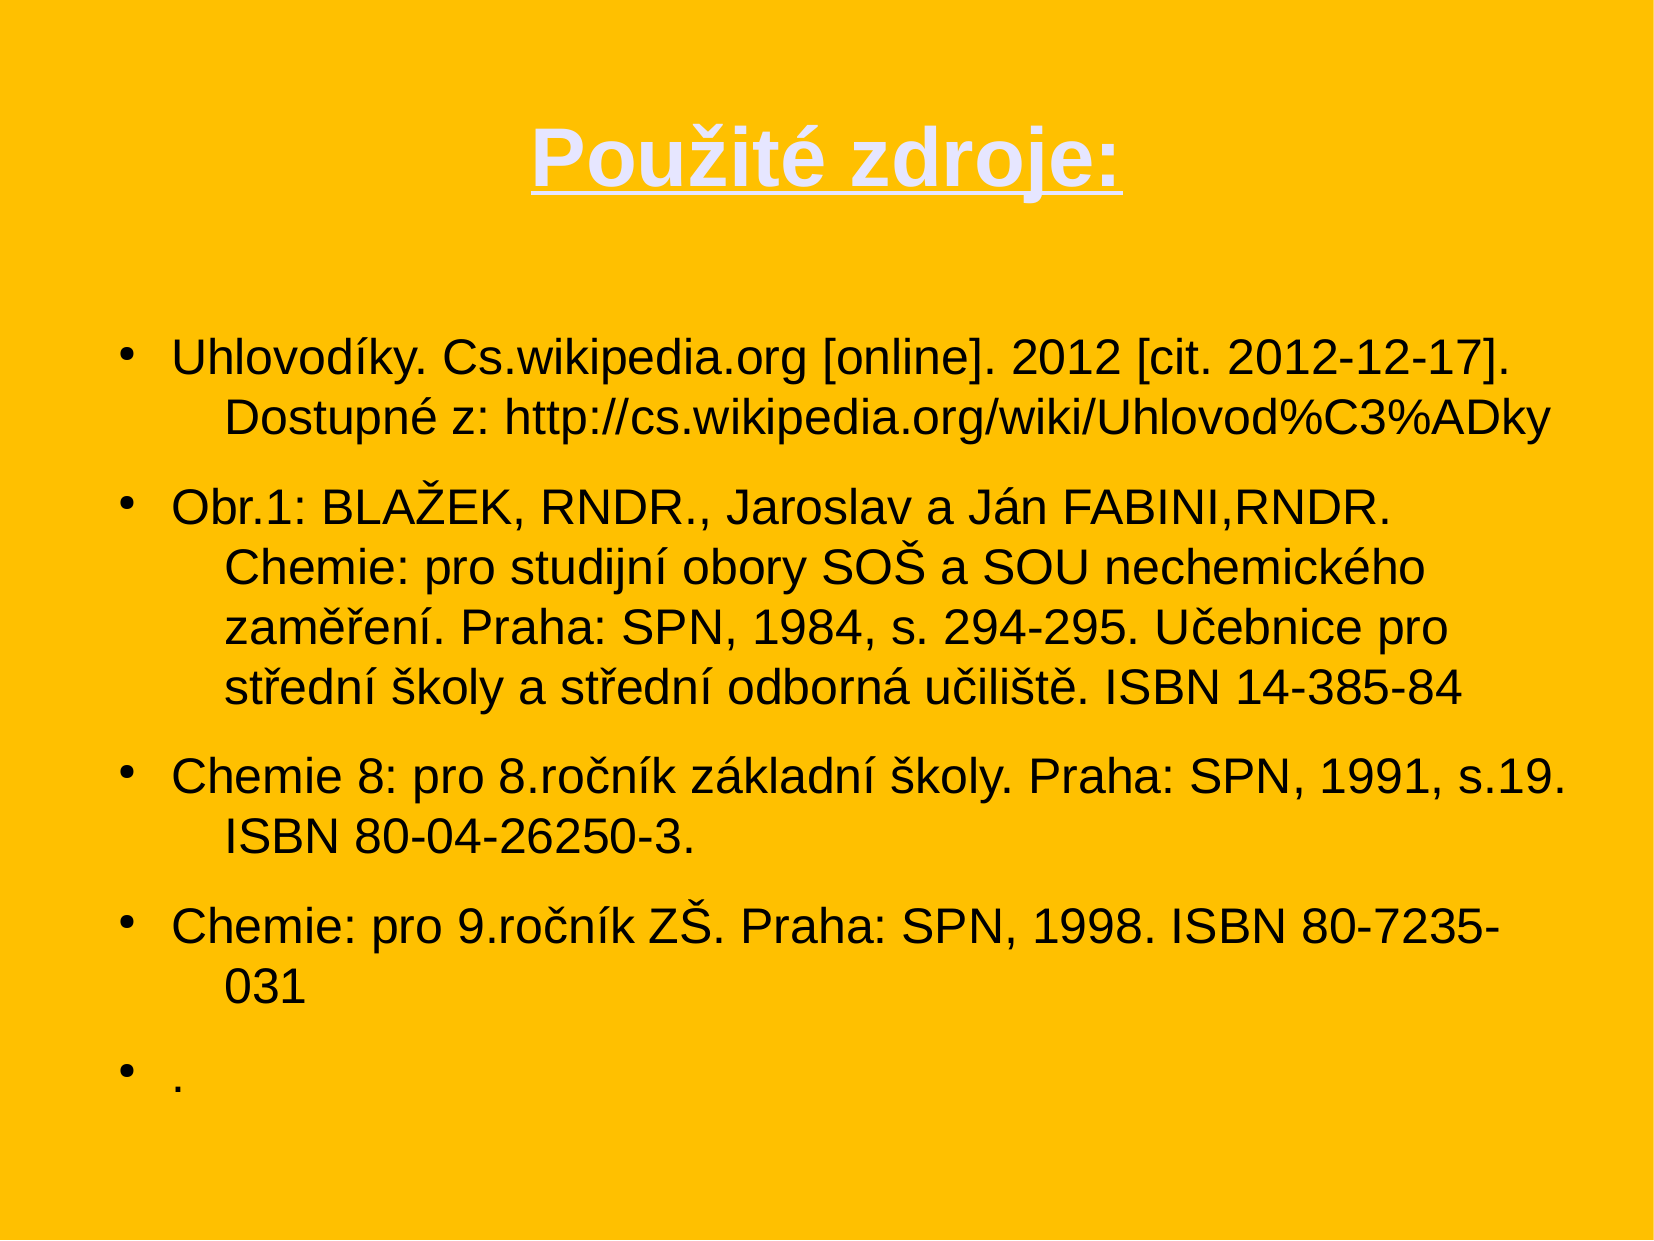

# Použité zdroje:
Uhlovodíky. Cs.wikipedia.org [online]. 2012 [cit. 2012-12-17]. Dostupné z: http://cs.wikipedia.org/wiki/Uhlovod%C3%ADky
Obr.1: BLAŽEK, RNDR., Jaroslav a Ján FABINI,RNDR. Chemie: pro studijní obory SOŠ a SOU nechemického zaměření. Praha: SPN, 1984, s. 294-295. Učebnice pro střední školy a střední odborná učiliště. ISBN 14-385-84
Chemie 8: pro 8.ročník základní školy. Praha: SPN, 1991, s.19. ISBN 80-04-26250-3.
Chemie: pro 9.ročník ZŠ. Praha: SPN, 1998. ISBN 80-7235-031
.